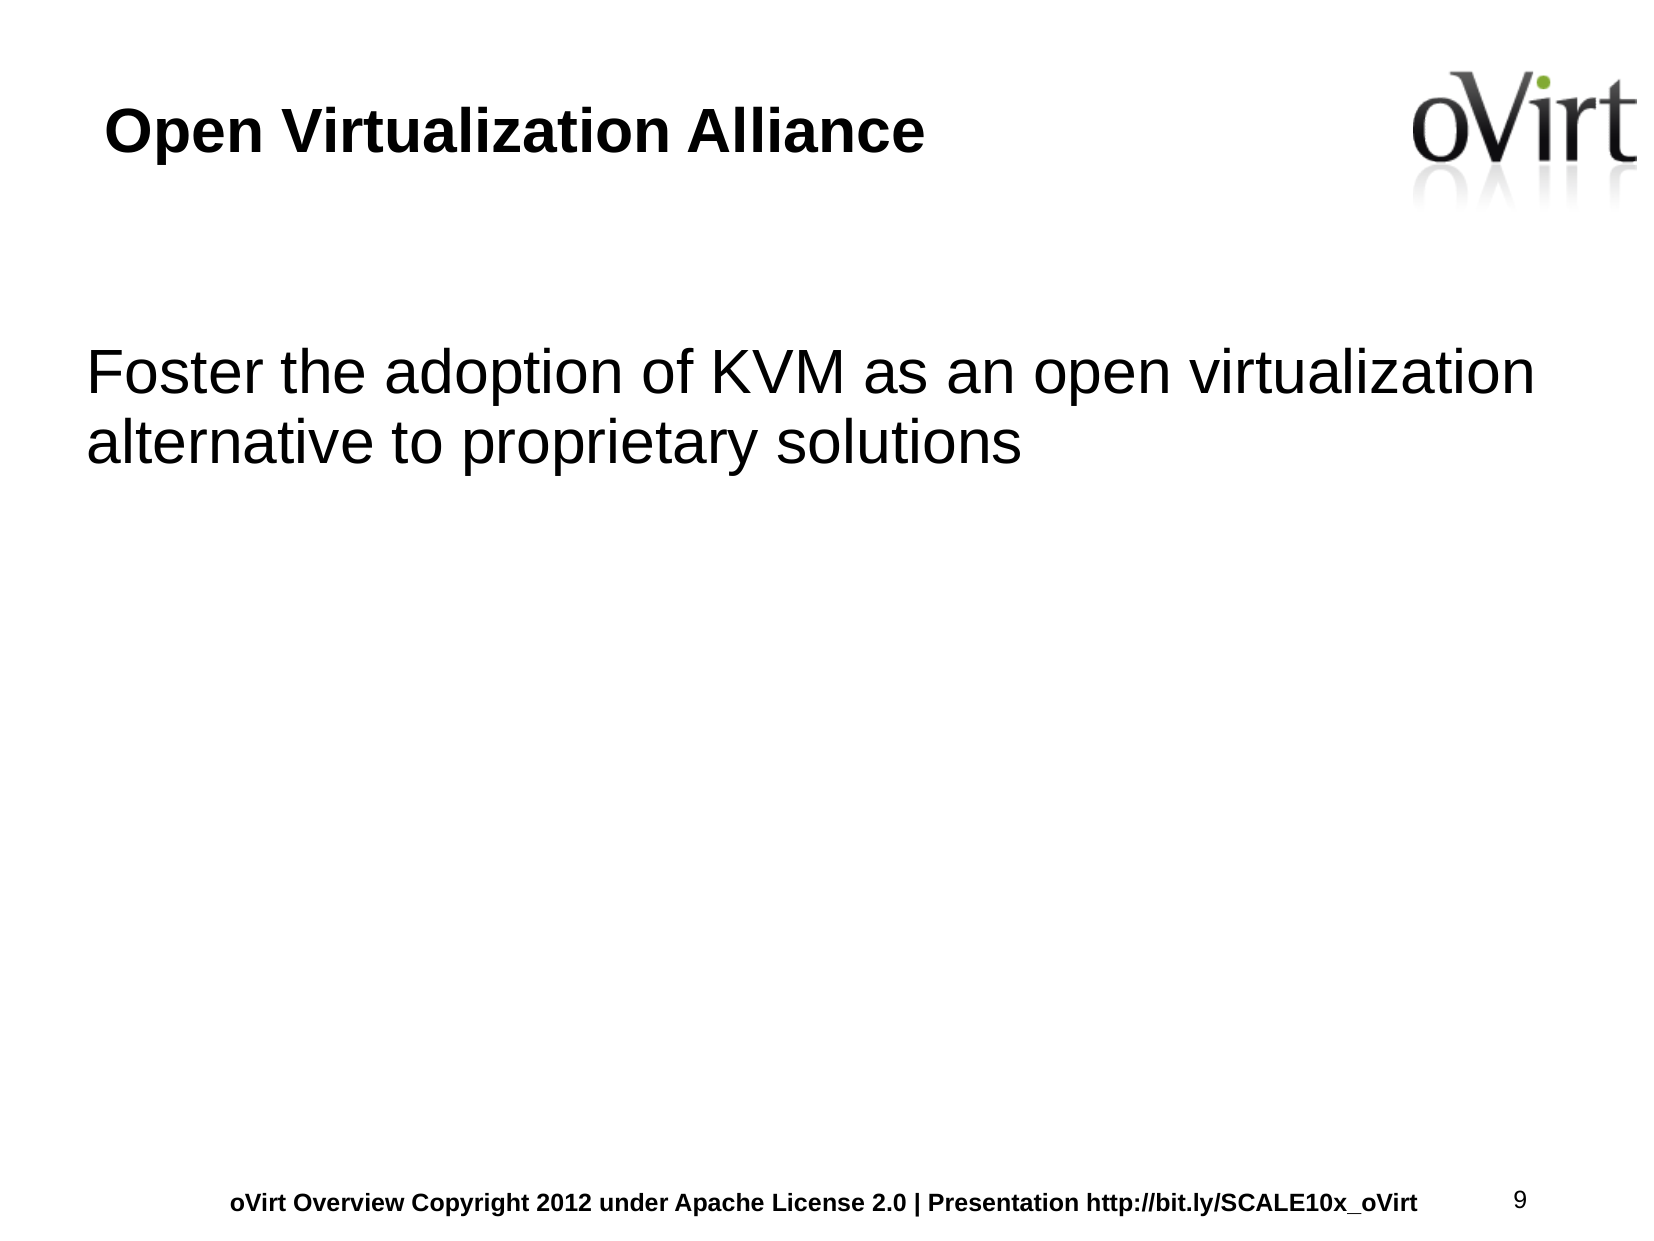

# Open Virtualization Alliance
Foster the adoption of KVM as an open virtualization alternative to proprietary solutions